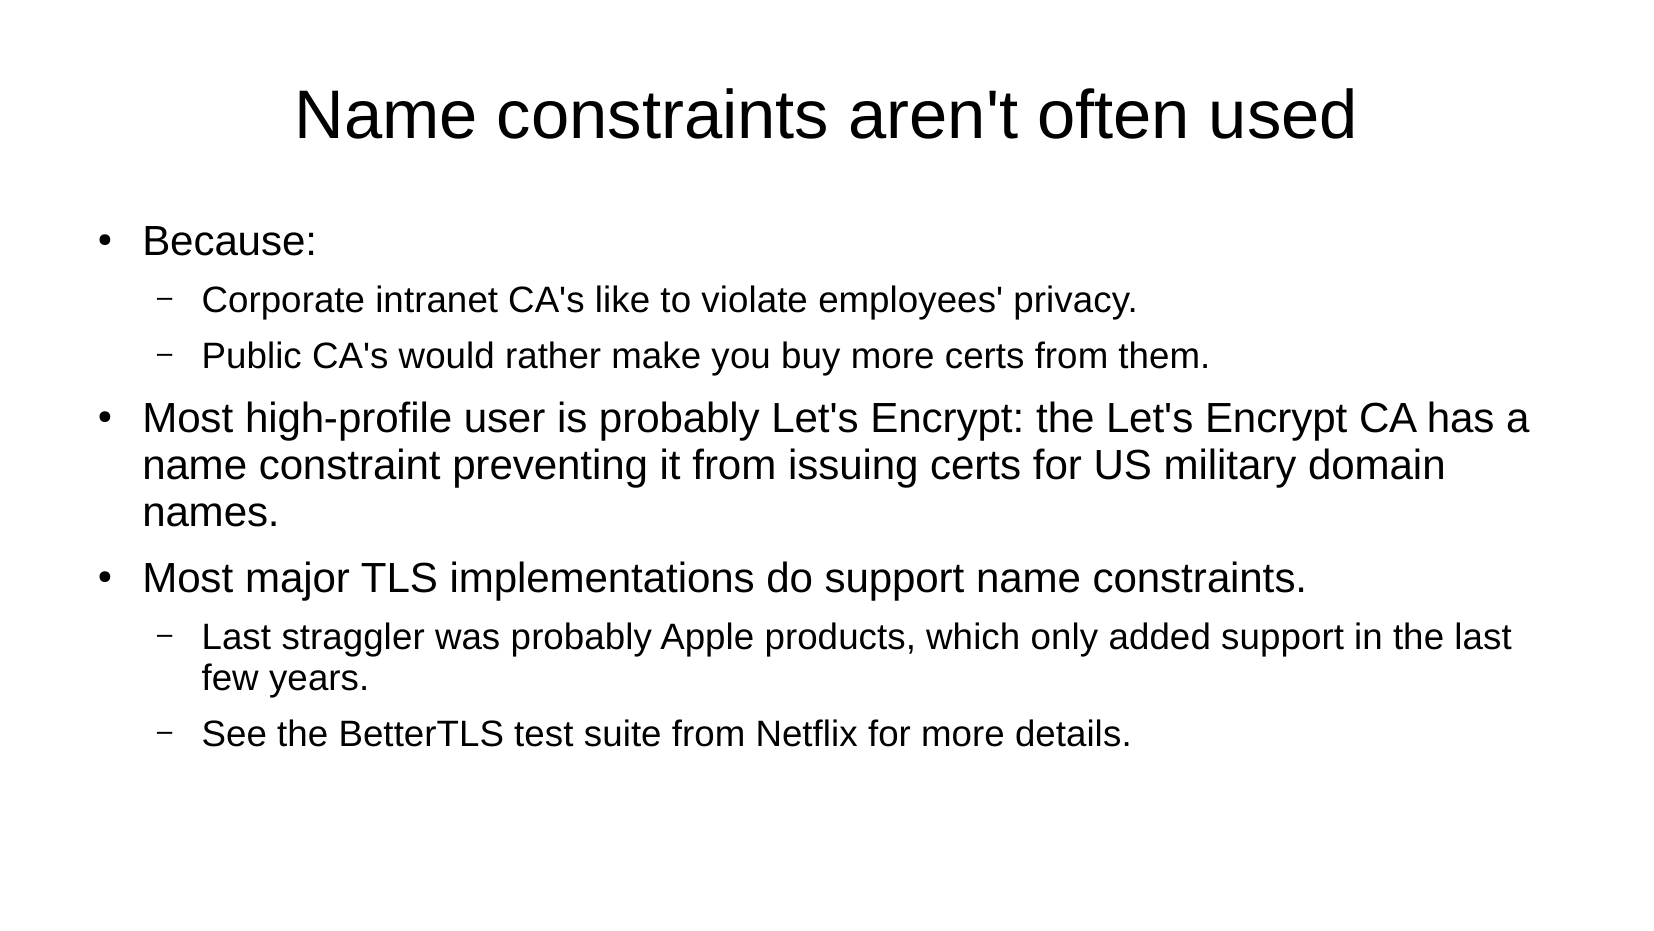

# Name constraints aren't often used
Because:
Corporate intranet CA's like to violate employees' privacy.
Public CA's would rather make you buy more certs from them.
Most high-profile user is probably Let's Encrypt: the Let's Encrypt CA has a name constraint preventing it from issuing certs for US military domain names.
Most major TLS implementations do support name constraints.
Last straggler was probably Apple products, which only added support in the last few years.
See the BetterTLS test suite from Netflix for more details.